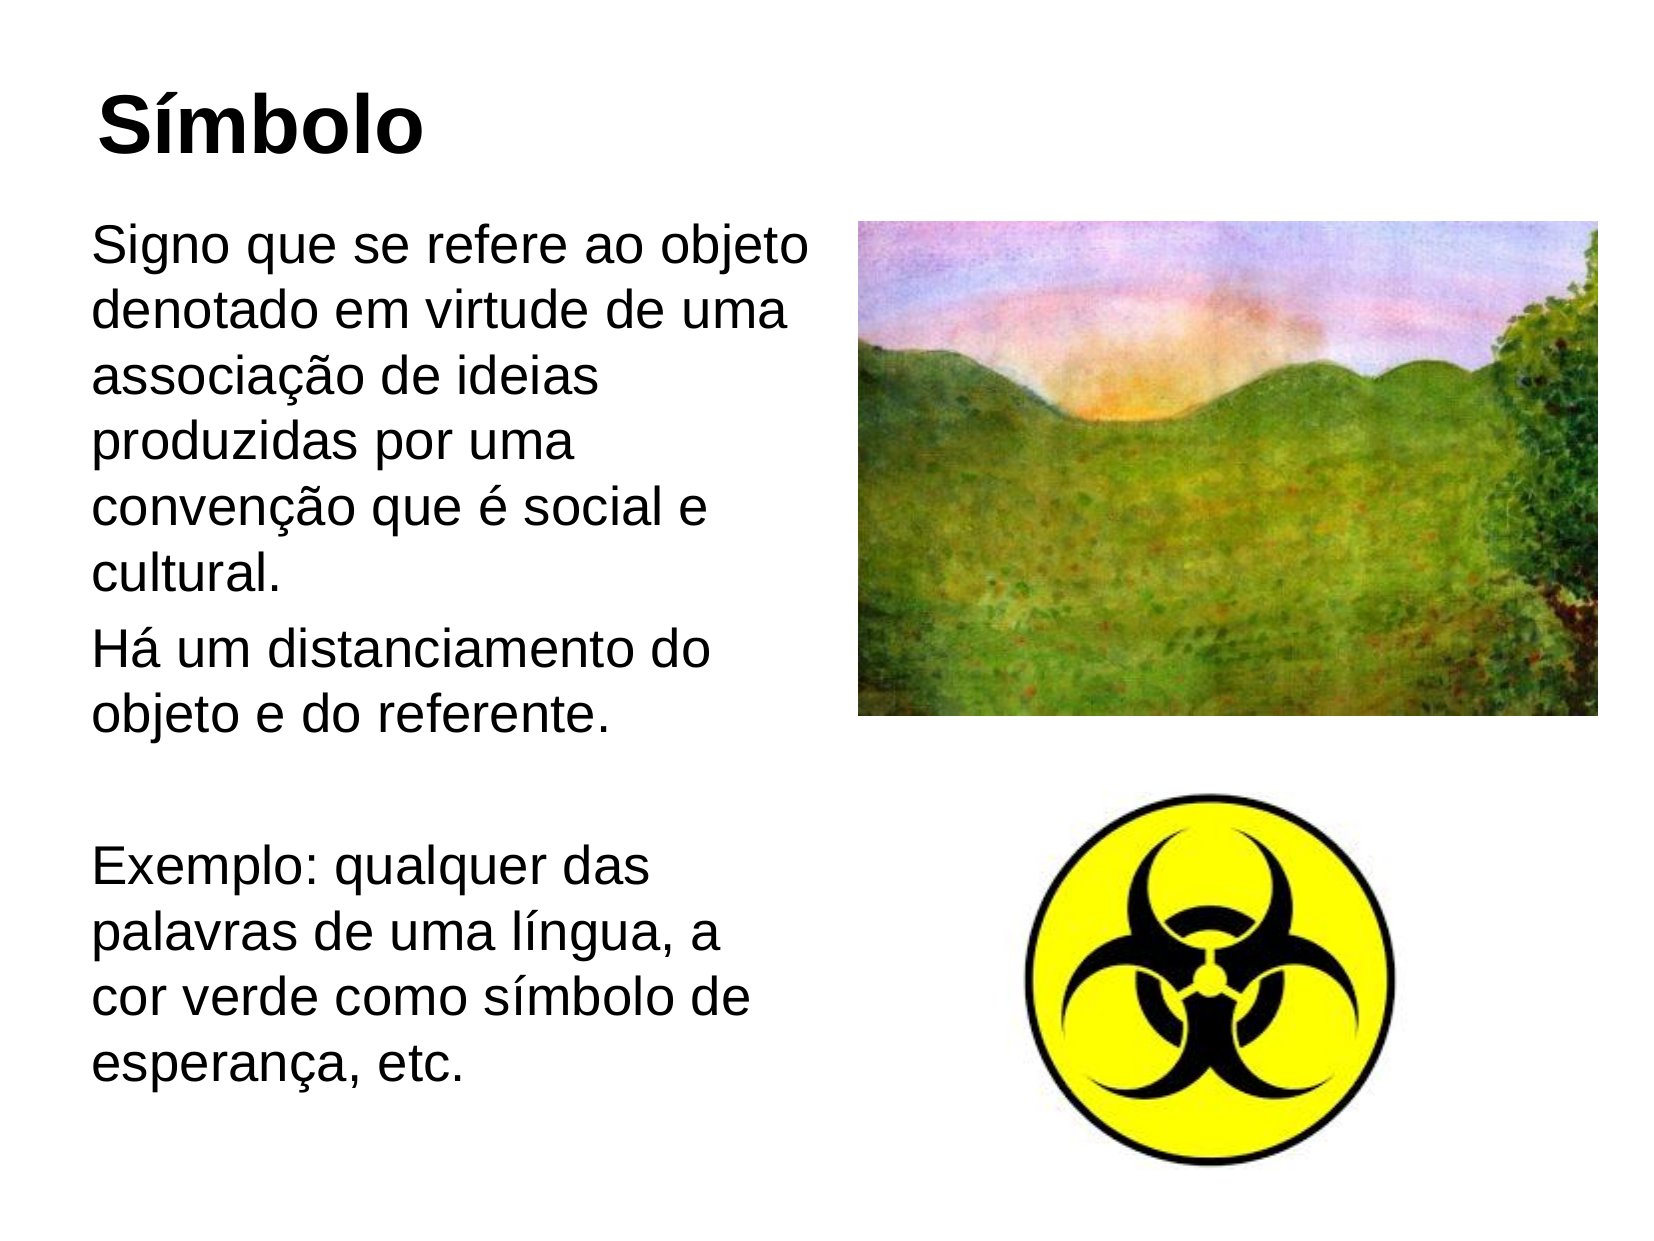

Símbolo
# Signo que se refere ao objeto denotado em virtude de uma associação de ideias produzidas por uma convenção que é social e cultural.
Há um distanciamento do objeto e do referente.
Exemplo: qualquer das palavras de uma língua, a cor verde como símbolo de esperança, etc.